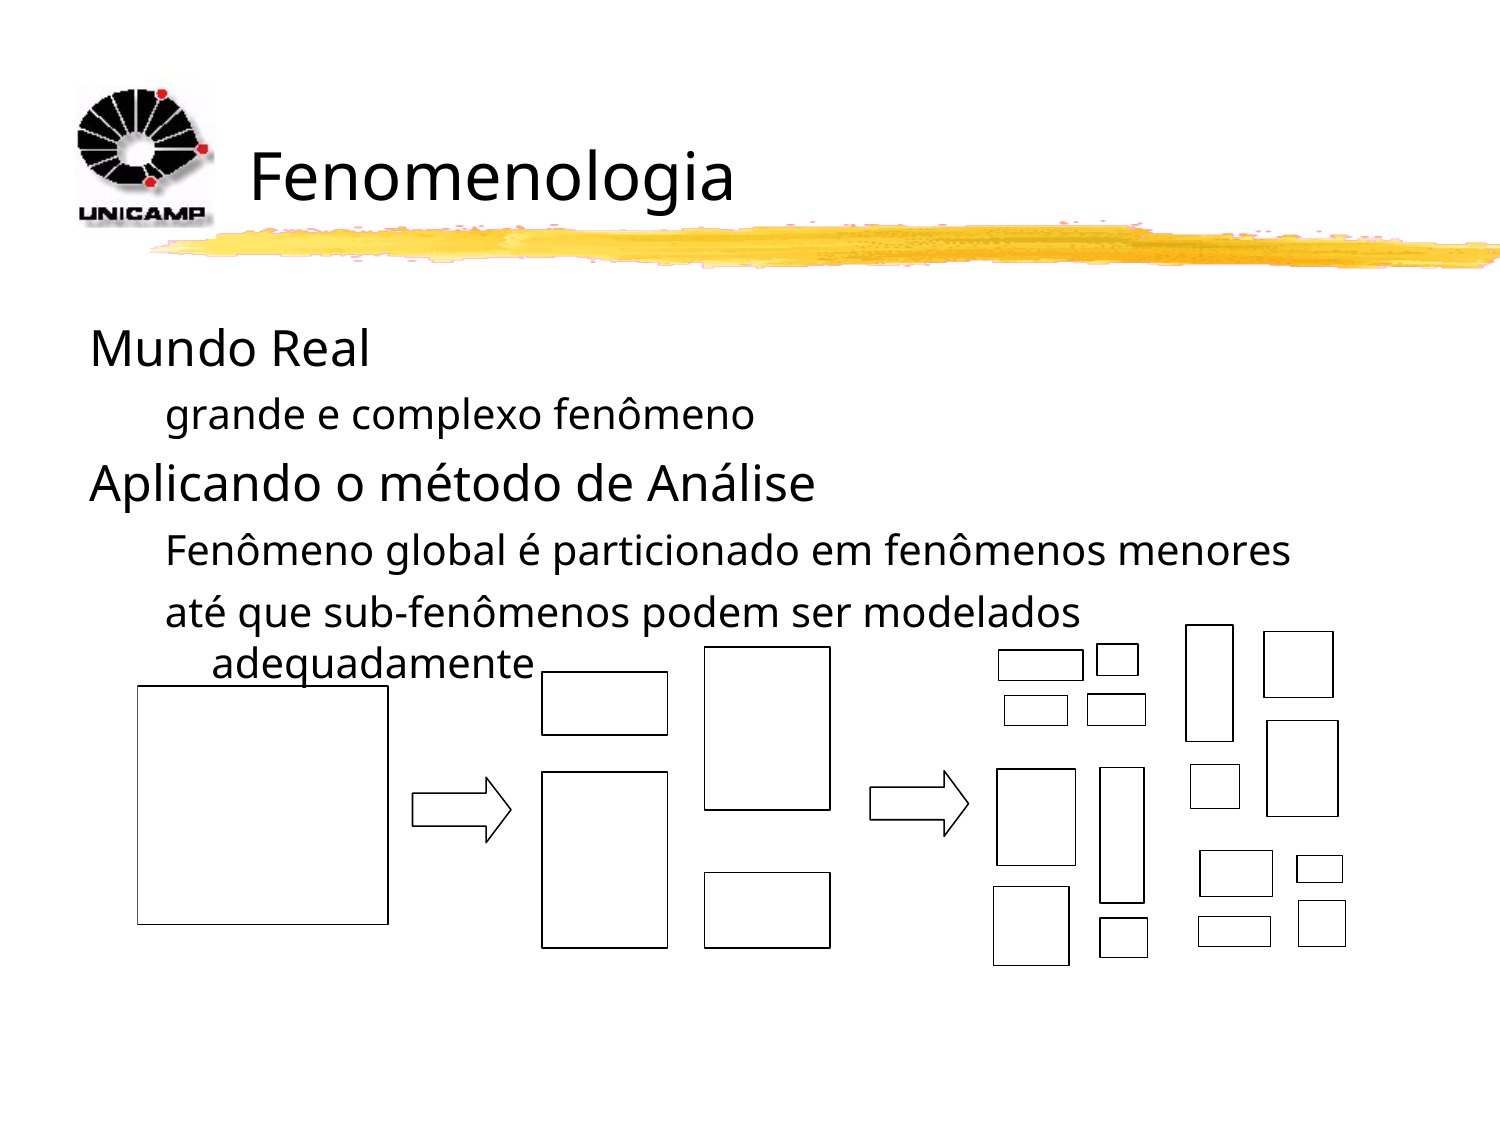

# Fenomenologia
Mundo Real
grande e complexo fenômeno
Aplicando o método de Análise
Fenômeno global é particionado em fenômenos menores
até que sub-fenômenos podem ser modelados adequadamente